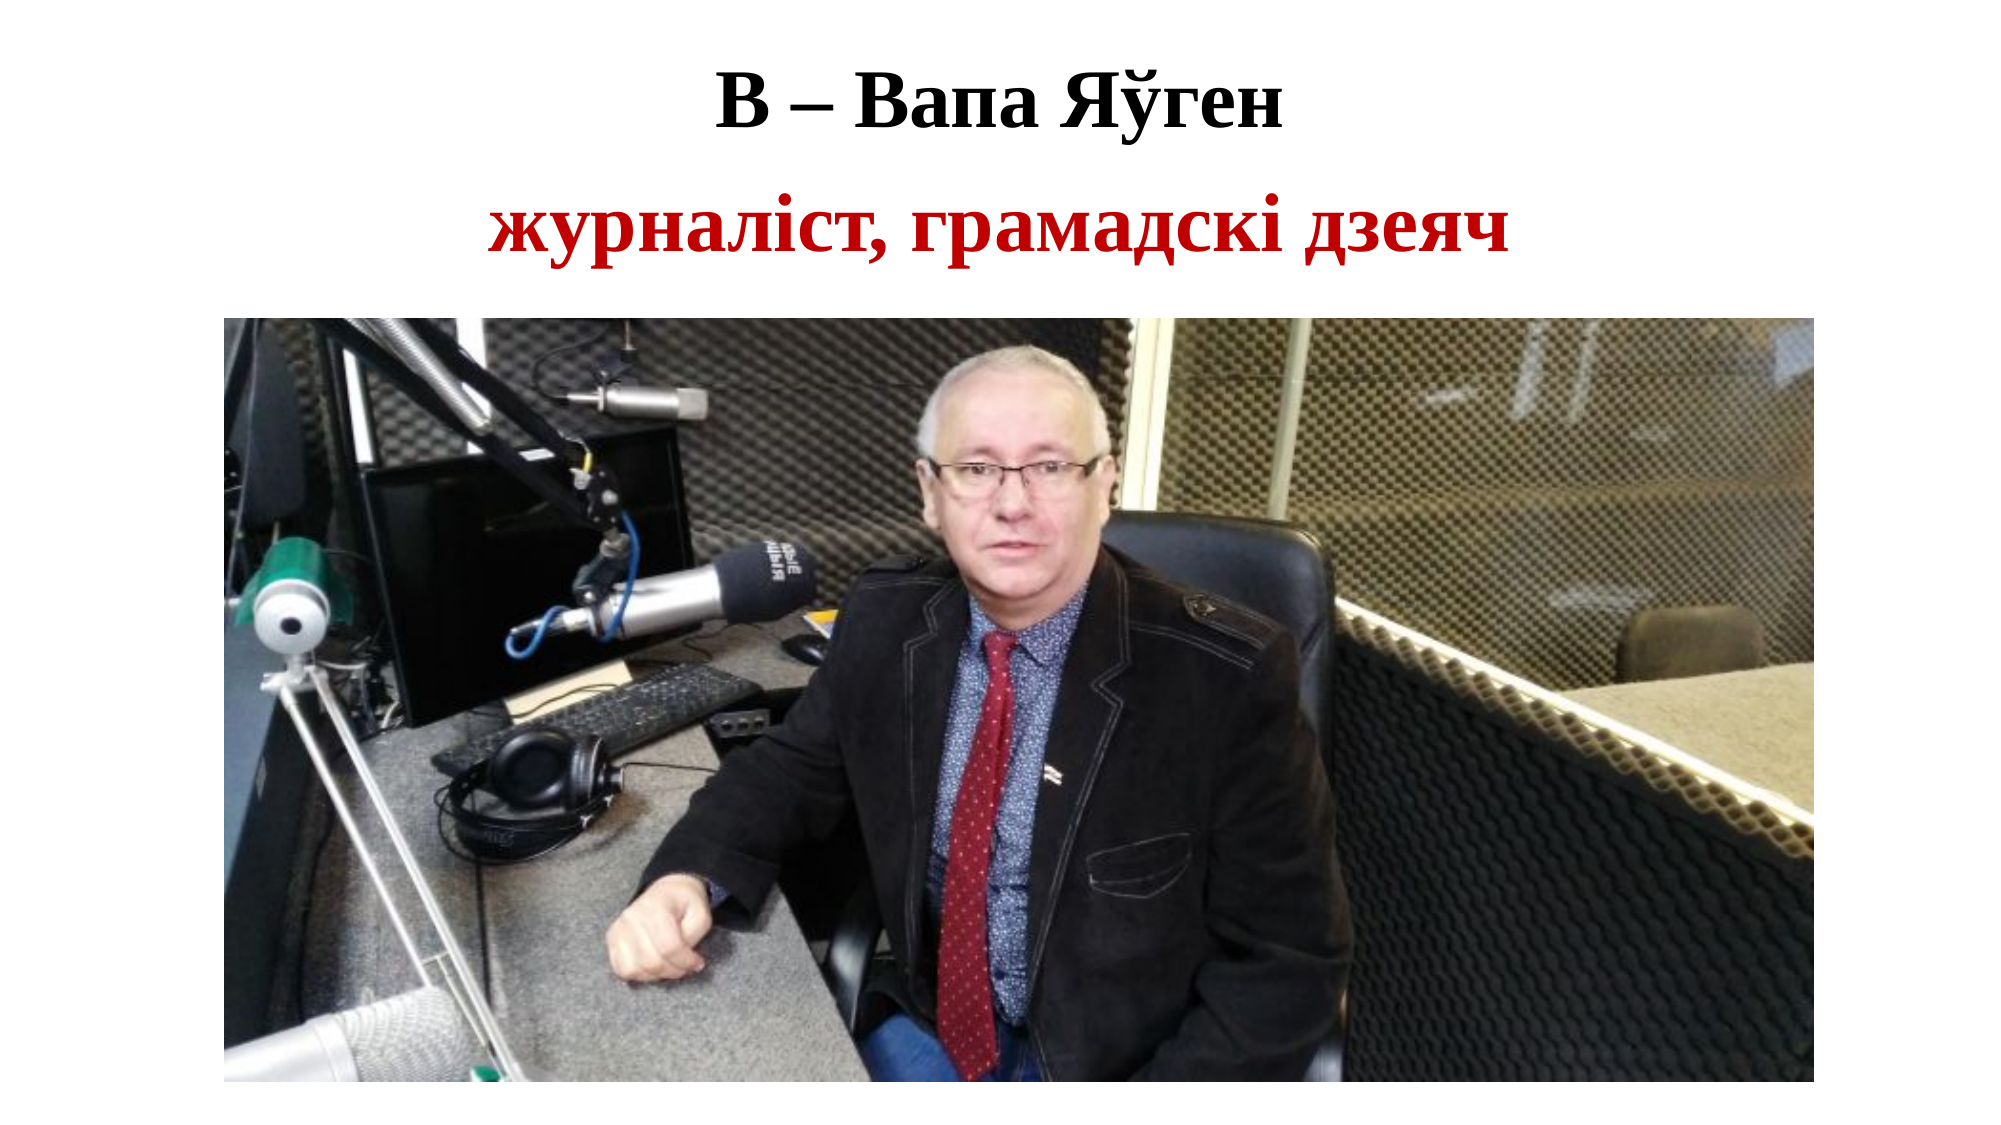

В – Вапа Яўген
журналіст, грамадскі дзеяч